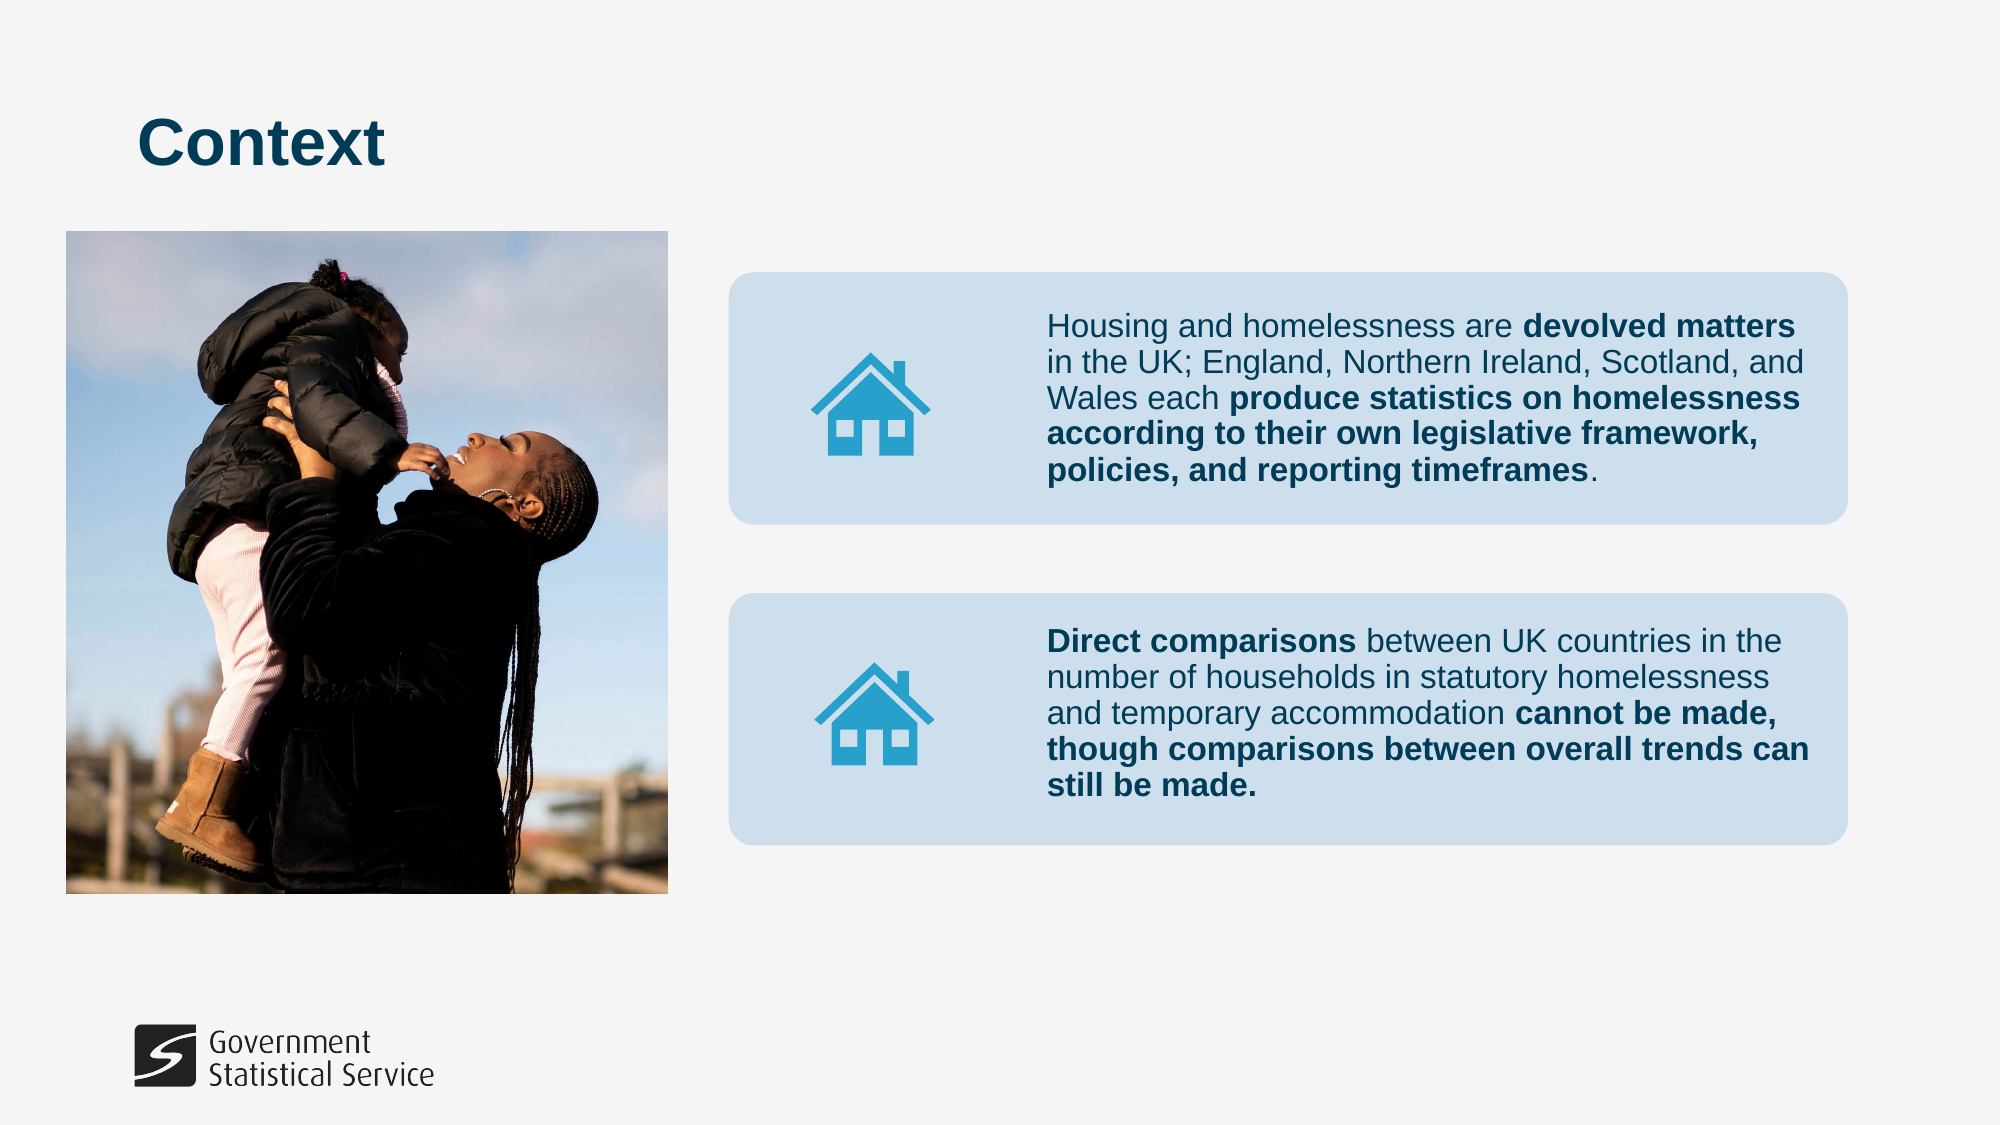

# Context
Housing and homelessness are devolved matters in the UK; England, Northern Ireland, Scotland, and Wales each produce statistics on homelessness according to their own legislative framework, policies, and reporting timeframes.
Direct comparisons between UK countries in the number of households in statutory homelessness and temporary accommodation cannot be made, though comparisons between overall trends can still be made.